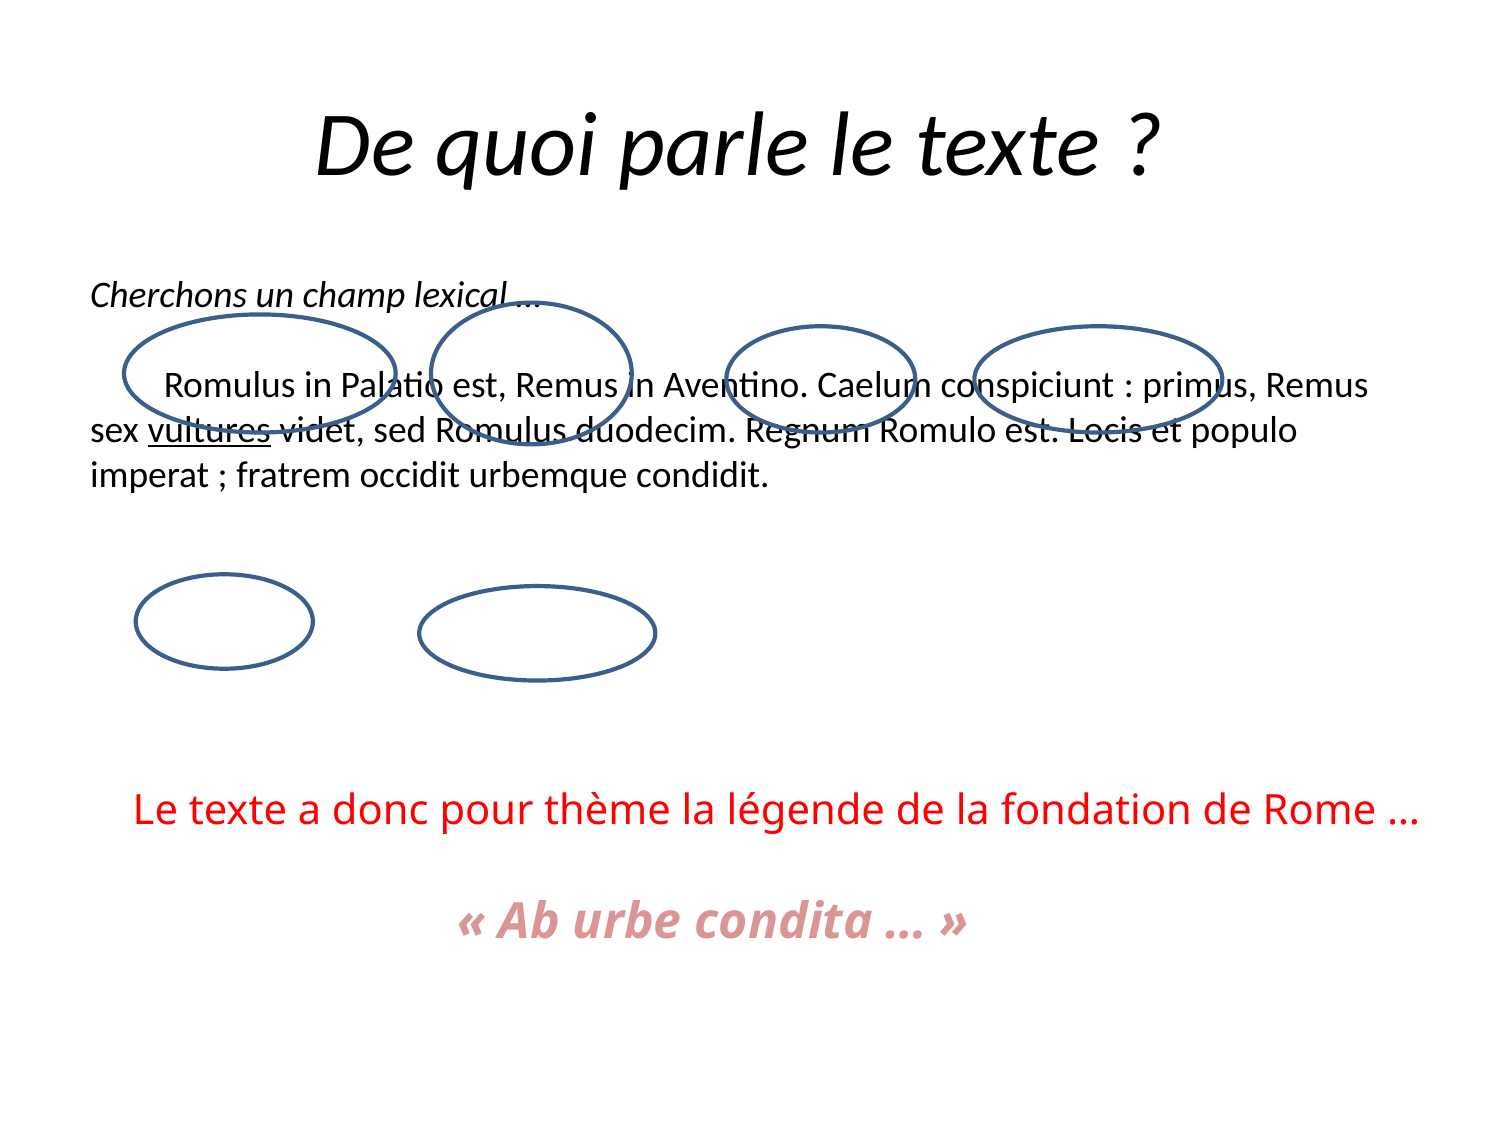

# De quoi parle le texte ?
Cherchons un champ lexical …
	Romulus in Palatio est, Remus in Aventino. Caelum conspiciunt : primus, Remus sex vultures videt, sed Romulus duodecim. Regnum Romulo est. Locis et populo imperat ; fratrem occidit urbemque condidit.
Le texte a donc pour thème la légende de la fondation de Rome …
« Ab urbe condita … »